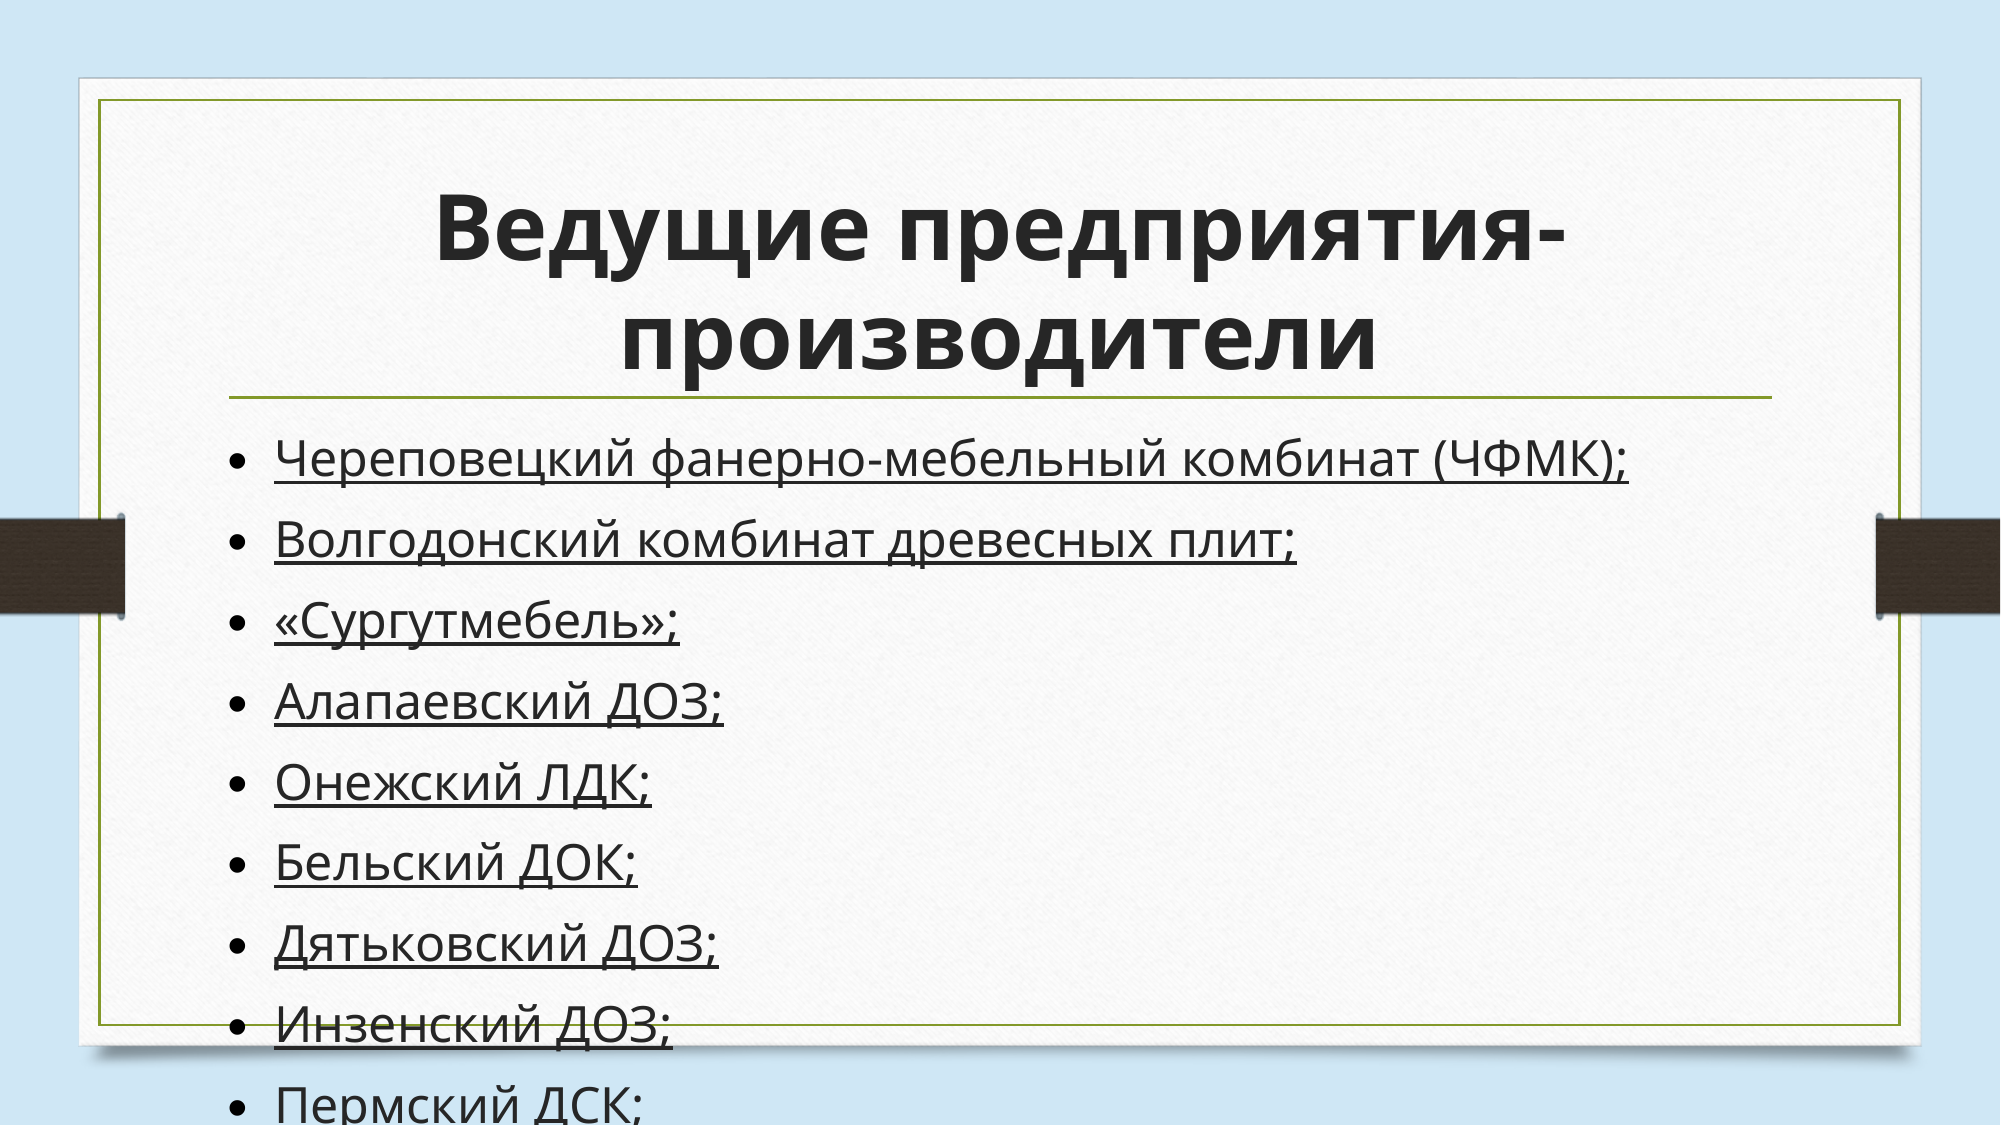

# Ведущие предприятия-производители
Череповецкий фанерно-мебельный комбинат (ЧФМК);
Волгодонский комбинат древесных плит;
«Сургутмебель»;
Алапаевский ДОЗ;
Онежский ЛДК;
Бельский ДОК;
Дятьковский ДОЗ;
Инзенский ДОЗ;
Пермский ДСК;
Сокольский деревообрабатывающий комбинат (АО «С-ДОК»).